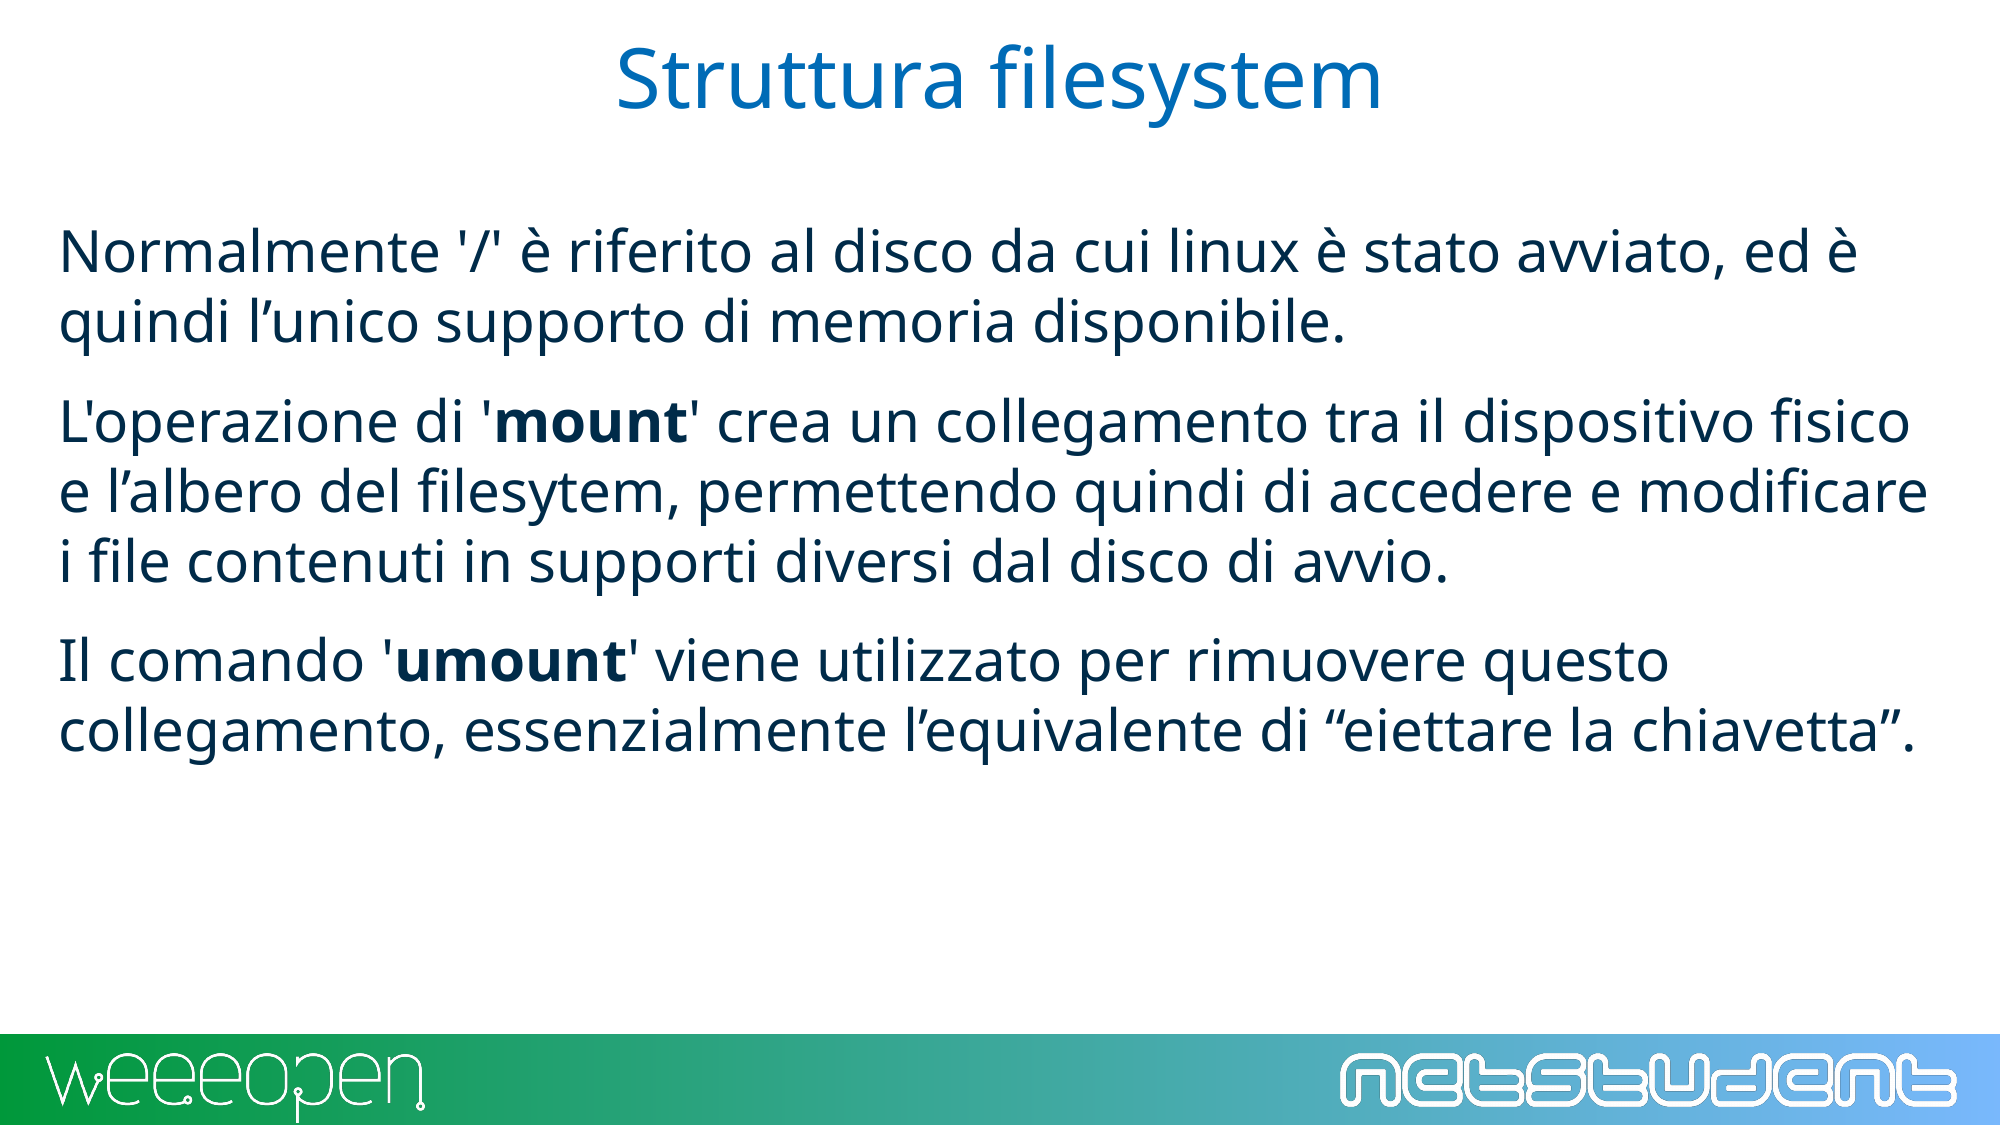

# Struttura filesystem
Normalmente '/' è riferito al disco da cui linux è stato avviato, ed è quindi l’unico supporto di memoria disponibile.
L'operazione di 'mount' crea un collegamento tra il dispositivo fisico e l’albero del filesytem, permettendo quindi di accedere e modificare i file contenuti in supporti diversi dal disco di avvio.
Il comando 'umount' viene utilizzato per rimuovere questo collegamento, essenzialmente l’equivalente di “eiettare la chiavetta”.